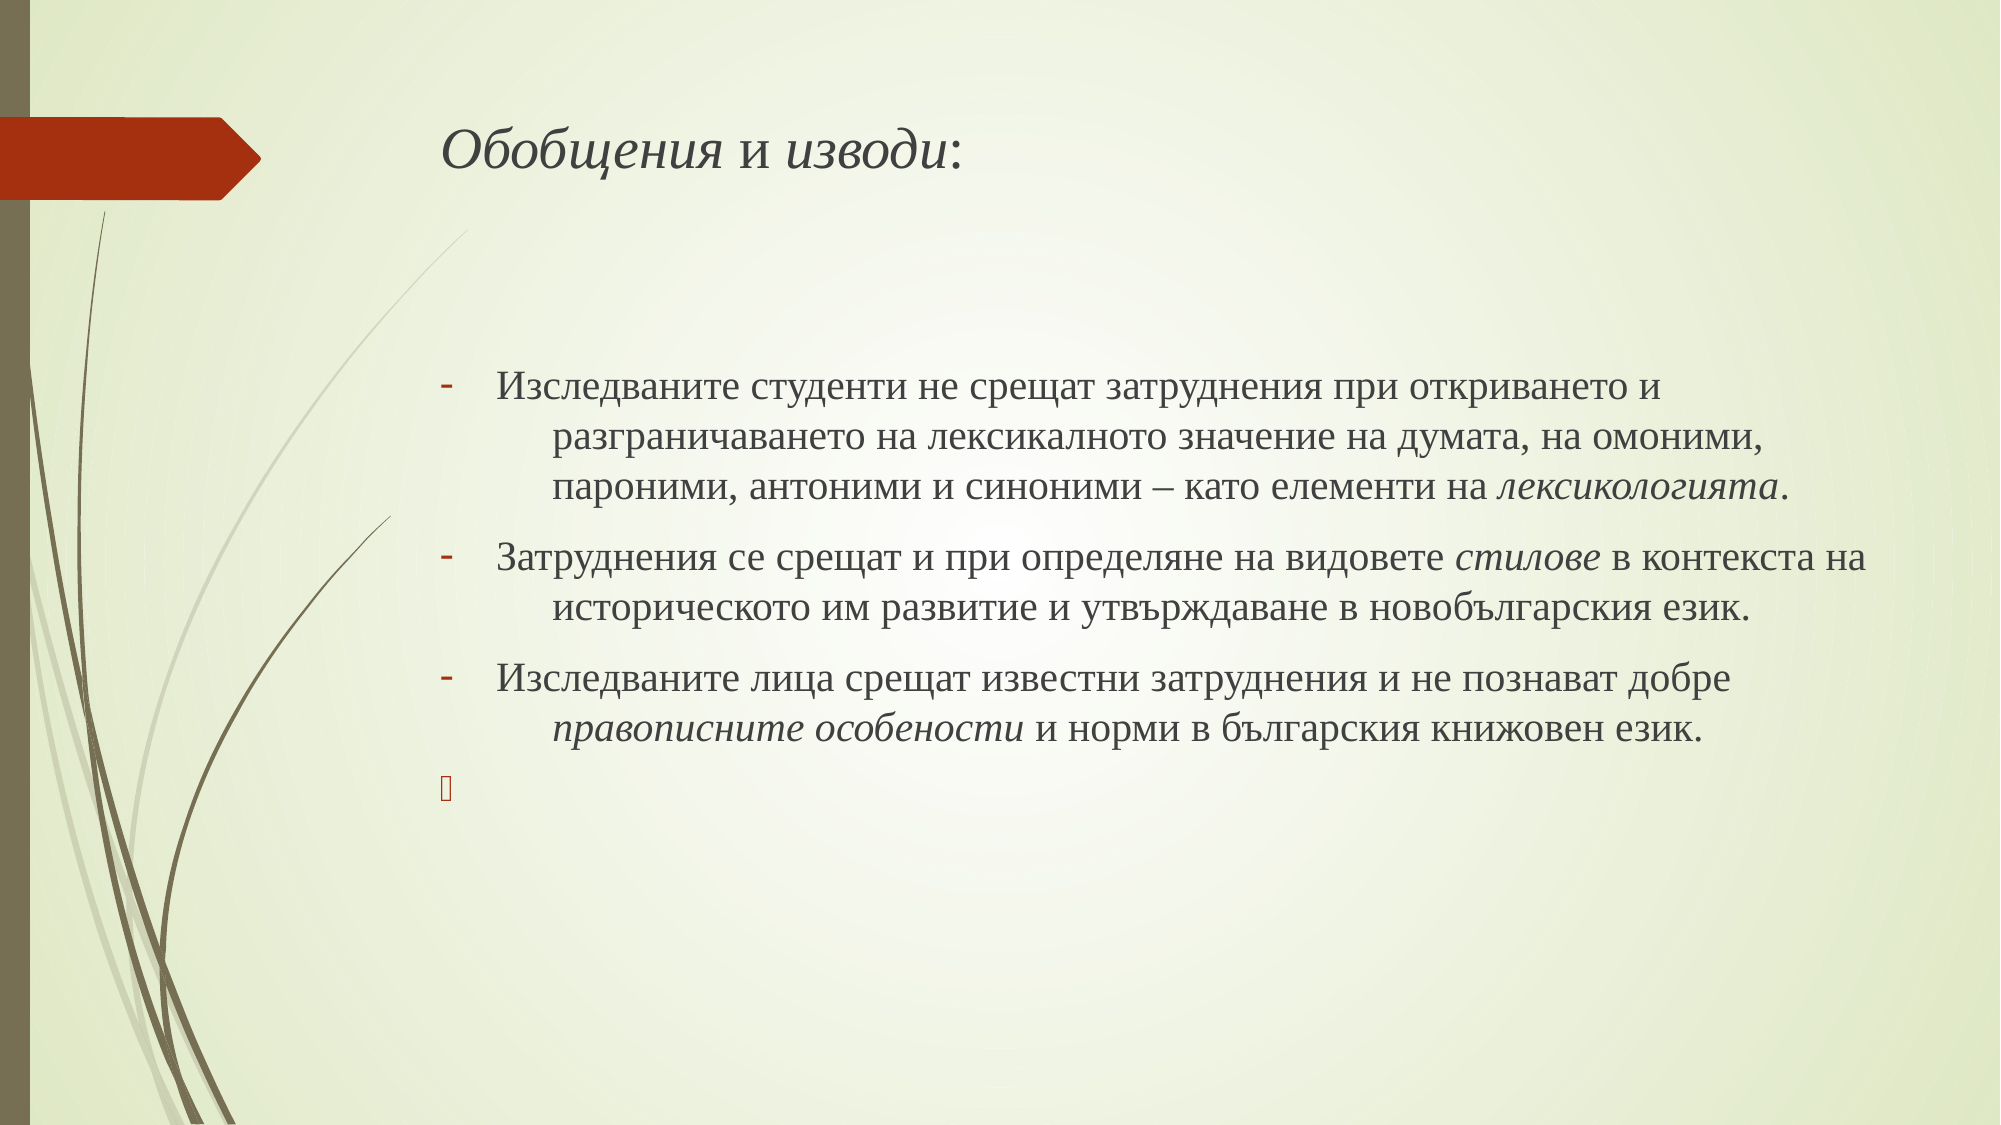

# Обобщения и изводи:
Изследваните студенти не срещат затруднения при откриването и разграничаването на лексикалното значение на думата, на омоними, пароними, антоними и синоними – като елементи на лексикологията.
Затруднения се срещат и при определяне на видовете стилове в контекста на историческото им развитие и утвърждаване в новобългарския език.
Изследваните лица срещат известни затруднения и не познават добре правописните особености и норми в българския книжовен език.